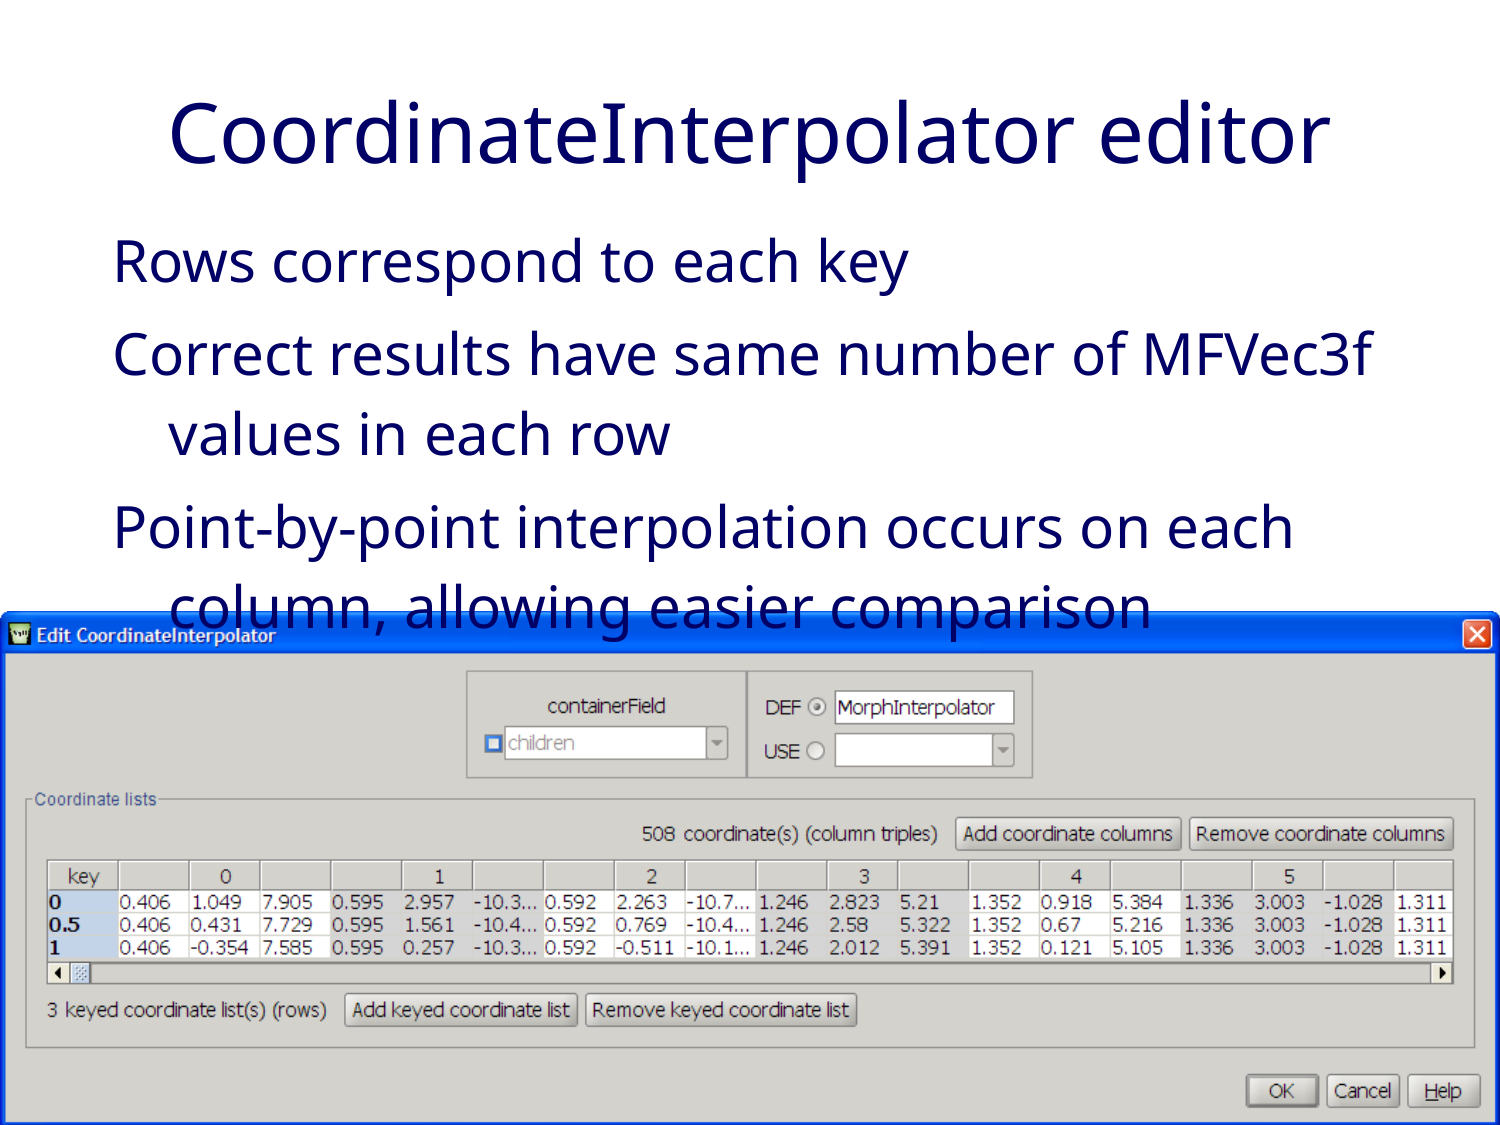

# CoordinateInterpolator editor
Rows correspond to each key
Correct results have same number of MFVec3f values in each row
Point-by-point interpolation occurs on each column, allowing easier comparison